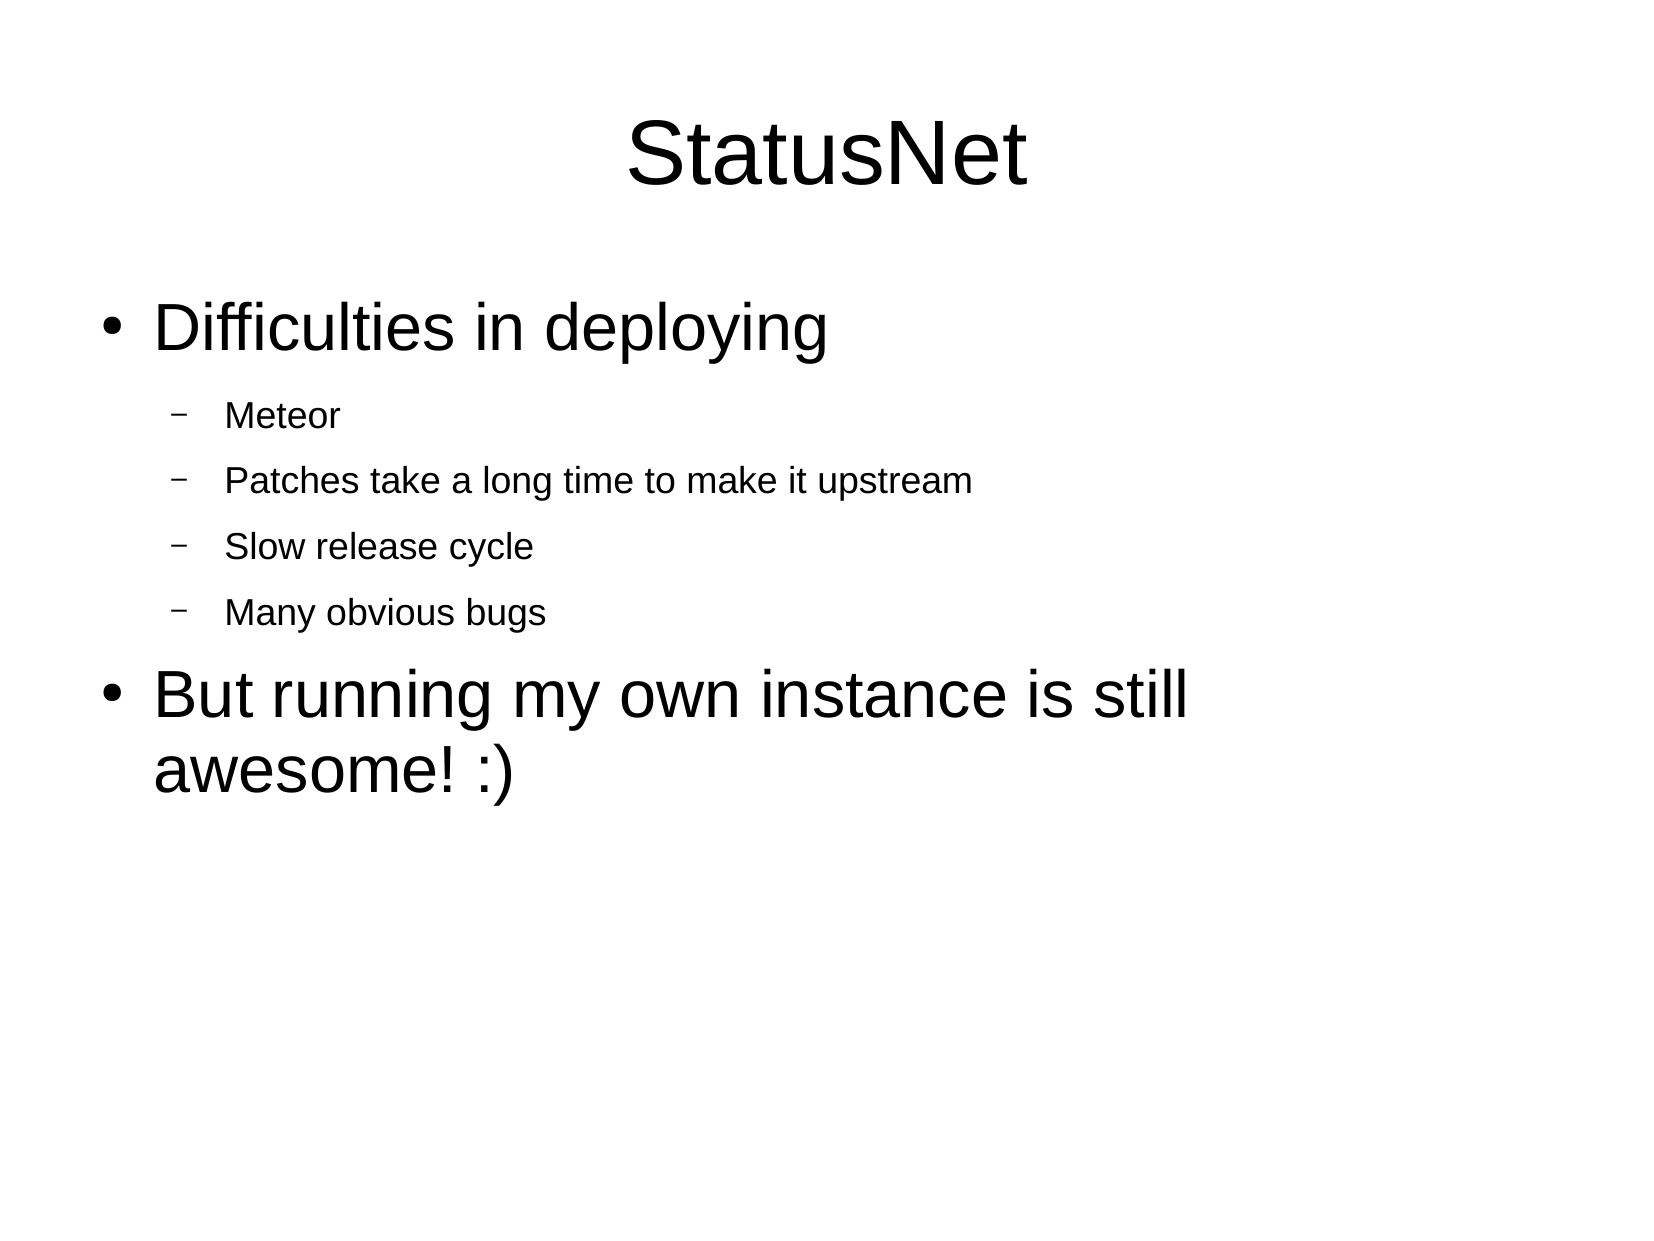

# StatusNet
Difficulties in deploying
Meteor
Patches take a long time to make it upstream
Slow release cycle
Many obvious bugs
But running my own instance is still awesome! :)